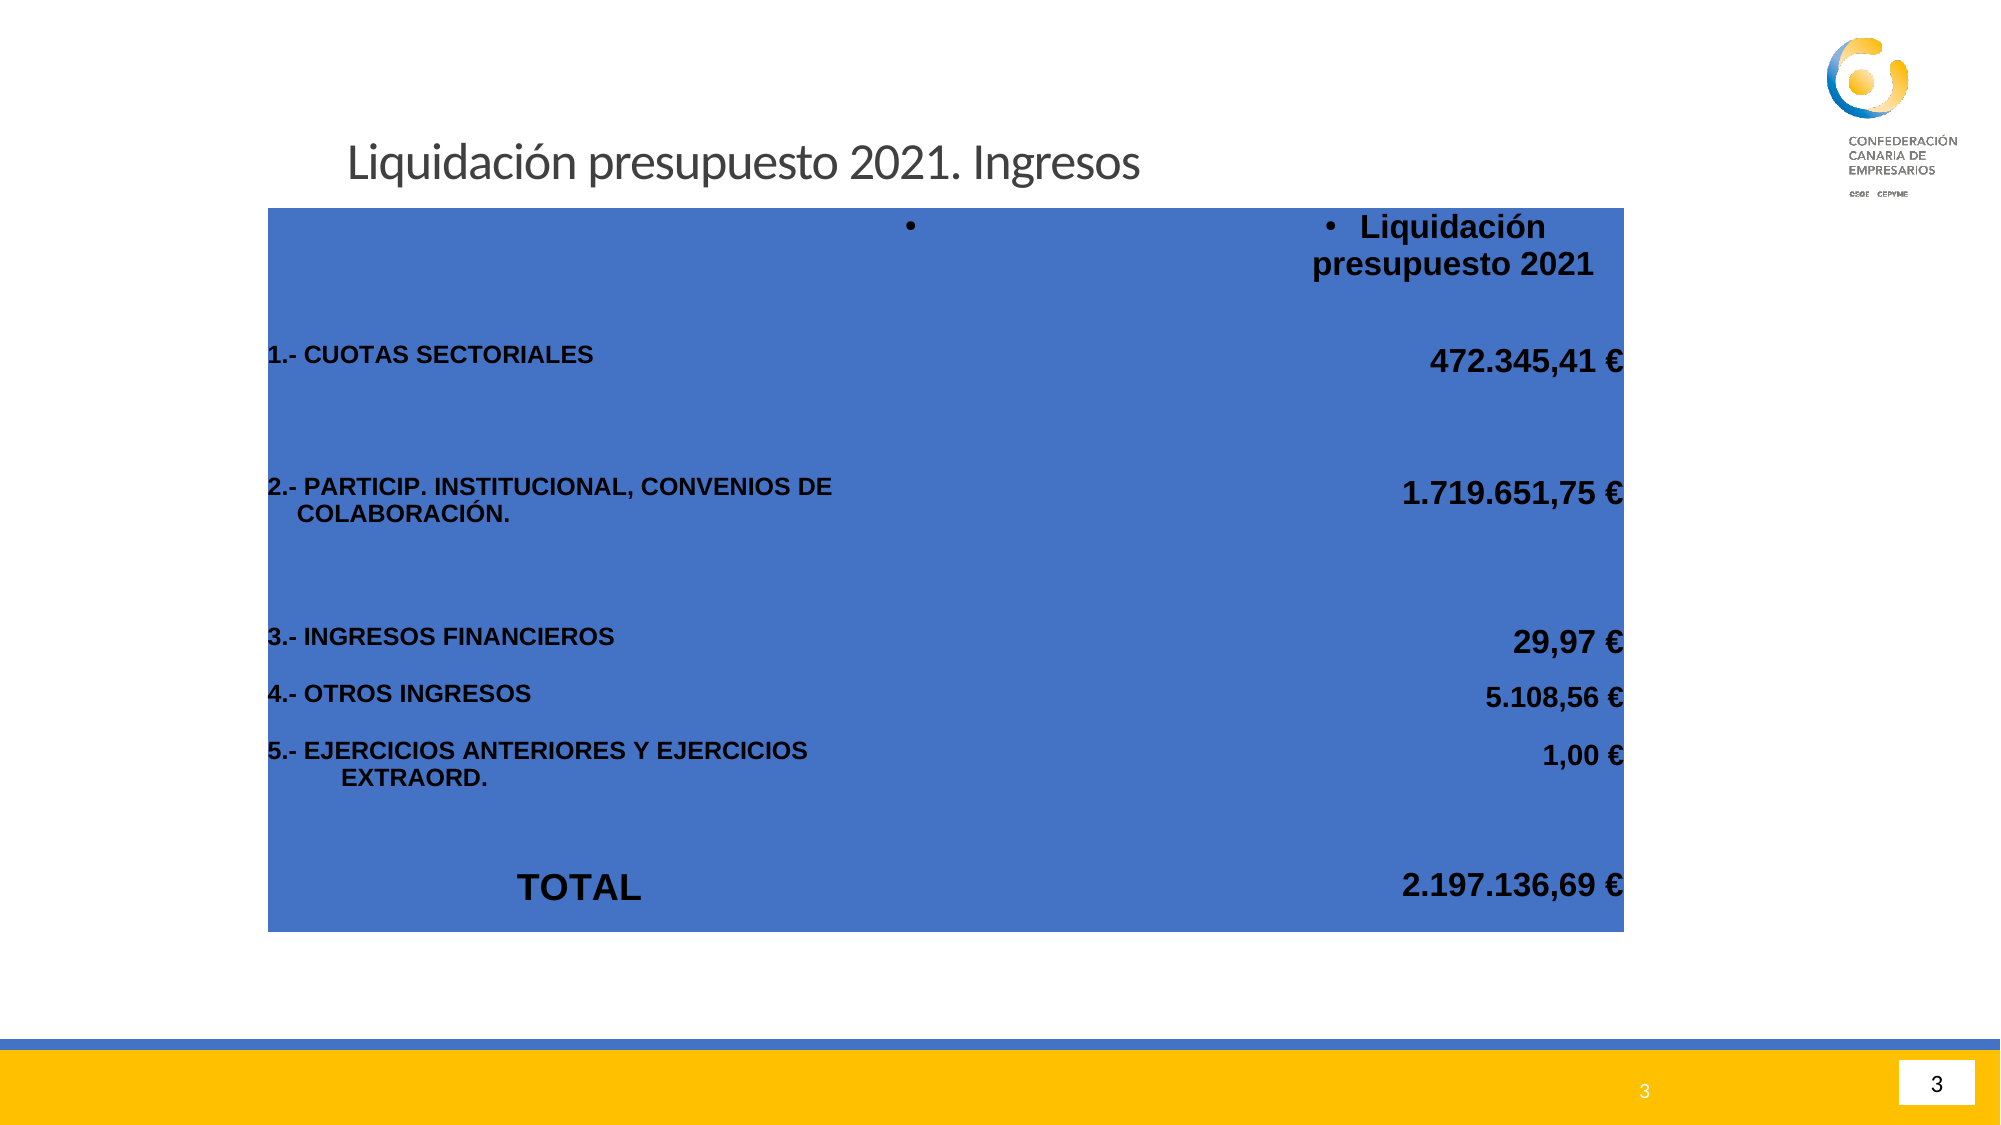

Liquidación presupuesto 2021. Ingresos
| | Presupuesto 2021 | Liquidación presupuesto 2021 |
| --- | --- | --- |
| 1.- CUOTAS SECTORIALES | 462.688,45 € | 472.345,41 € |
| 2.- PARTICIP. INSTITUCIONAL, CONVENIOS DE COLABORACIÓN. | 1.504.710,14 € | 1.719.651,75 € |
| 3.- INGRESOS FINANCIEROS | 0,00 € | 29,97 € |
| 4.- OTROS INGRESOS | 5.108,56 € | 5.108,56 € |
| 5.- EJERCICIOS ANTERIORES Y EJERCICIOS EXTRAORD. | 0,00 € | 1,00 € |
| | | |
| TOTAL | 1.972.507,15 € | 2.197.136,69 € |